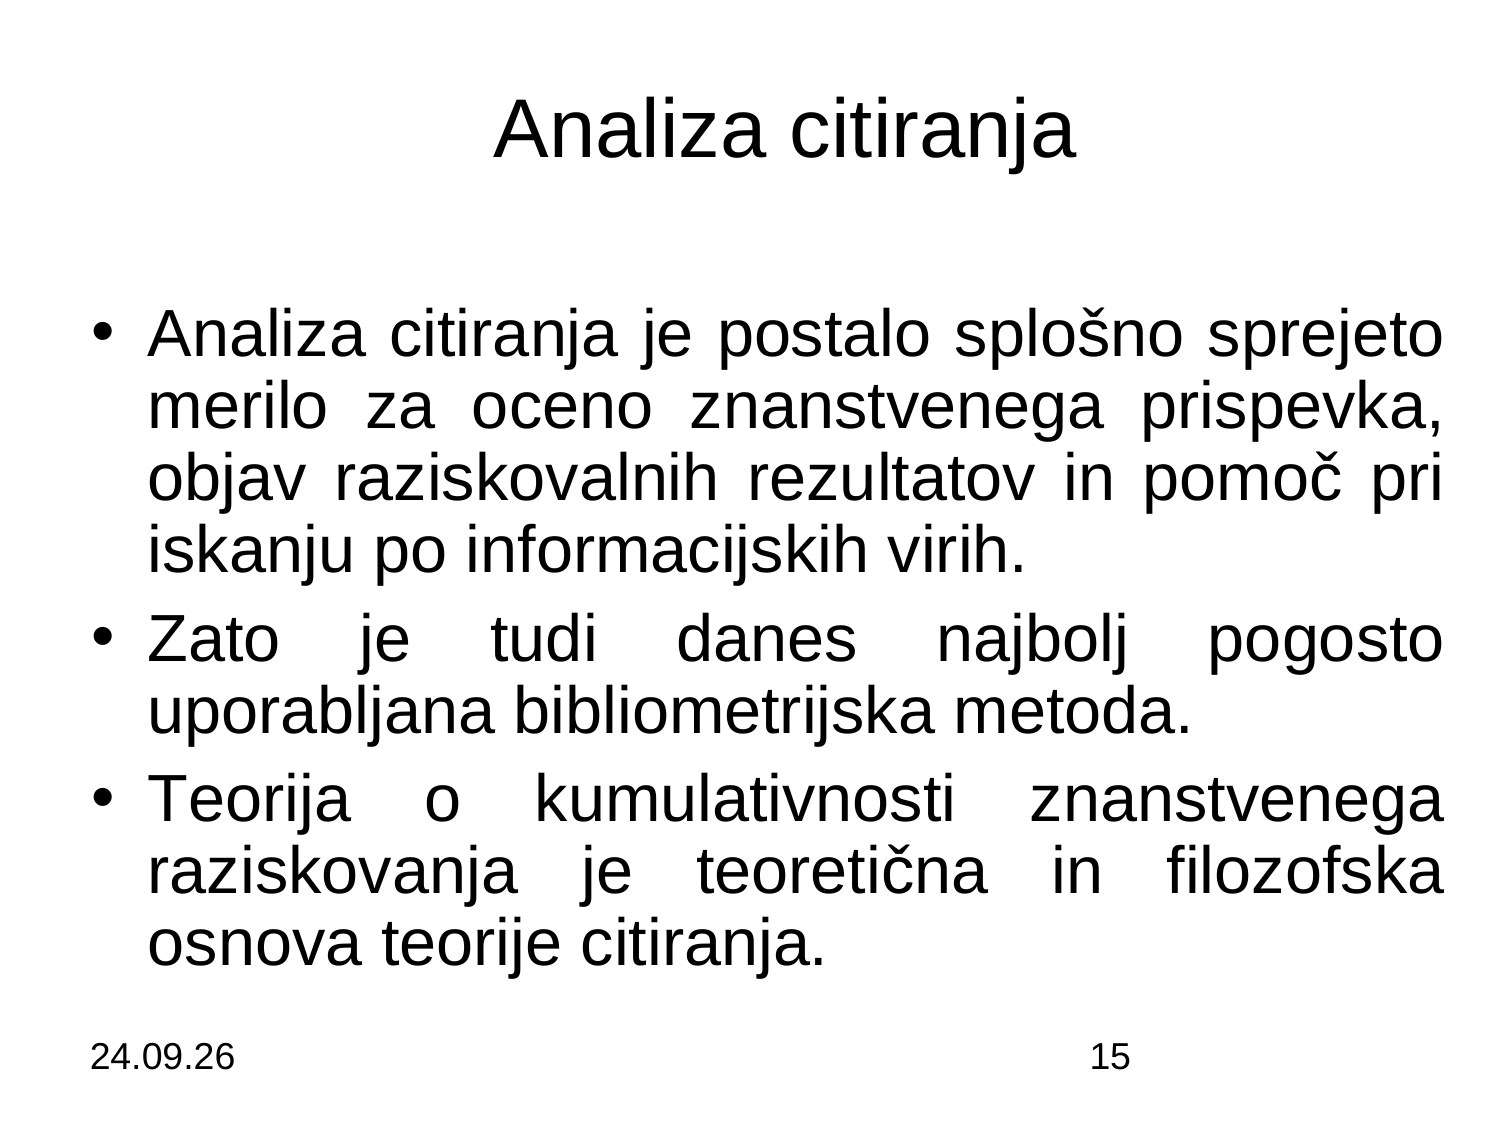

Analiza citiranja
Analiza citiranja je postalo splošno sprejeto merilo za oceno znanstvenega prispevka, objav raziskovalnih rezultatov in pomoč pri iskanju po informacijskih virih.
Zato je tudi danes najbolj pogosto uporabljana bibliometrijska metoda.
Teorija o kumulativnosti znanstvenega raziskovanja je teoretična in filozofska osnova teorije citiranja.
15